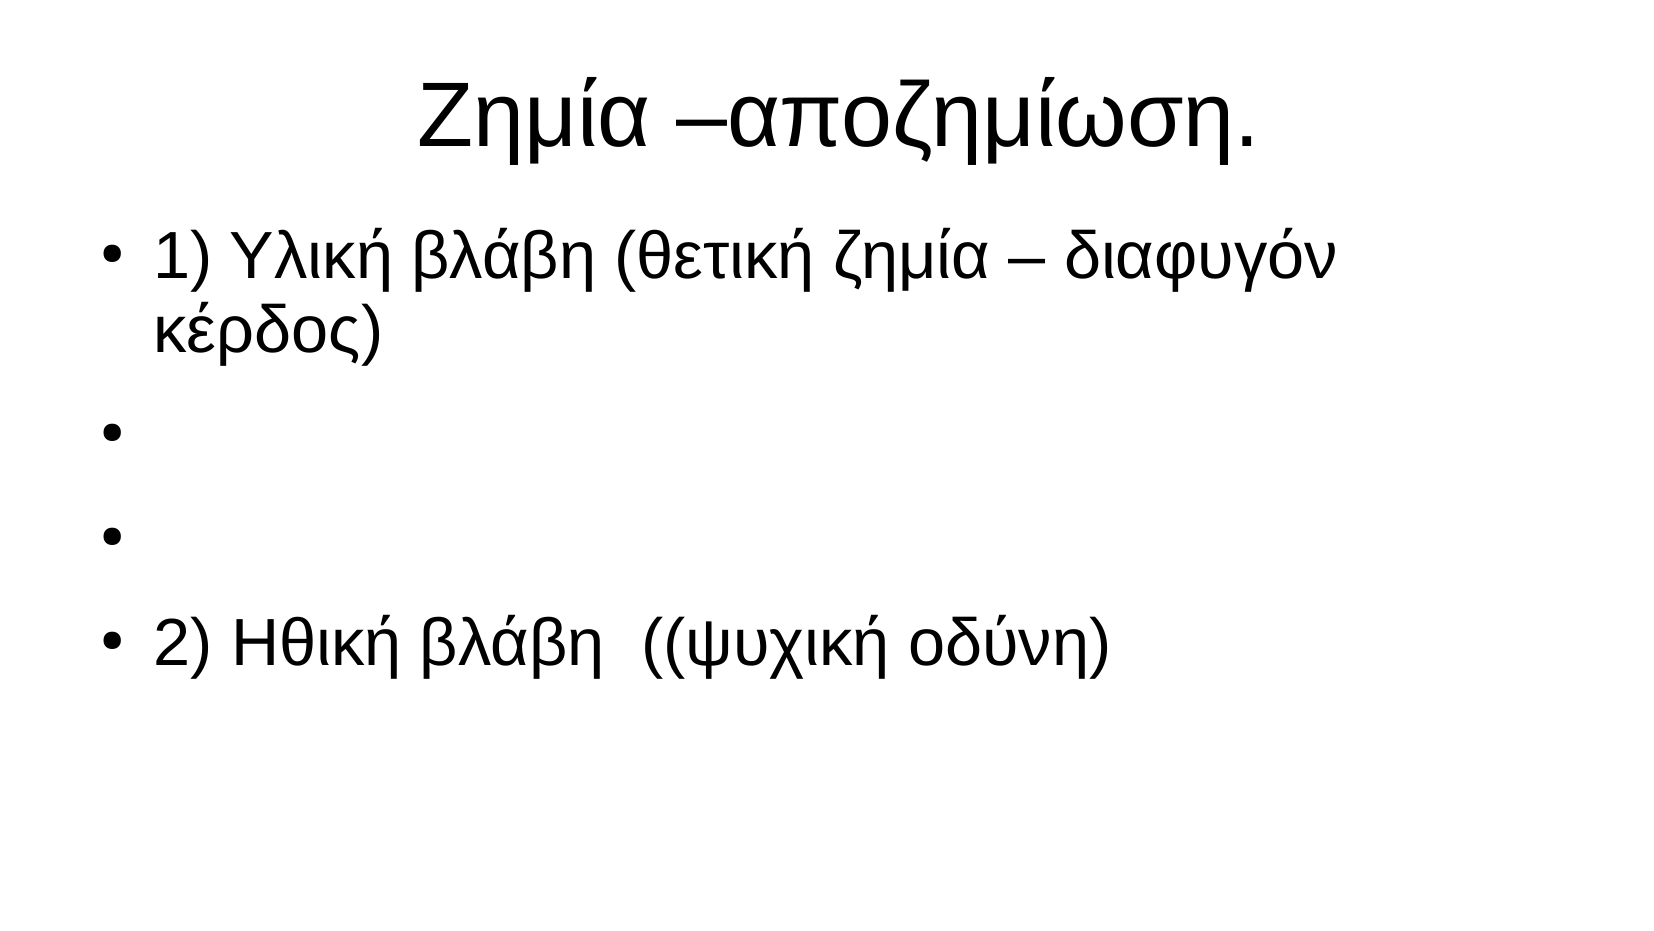

# Ζημία –αποζημίωση.
1) Υλική βλάβη (θετική ζημία – διαφυγόν κέρδος)
2) Ηθική βλάβη ((ψυχική οδύνη)